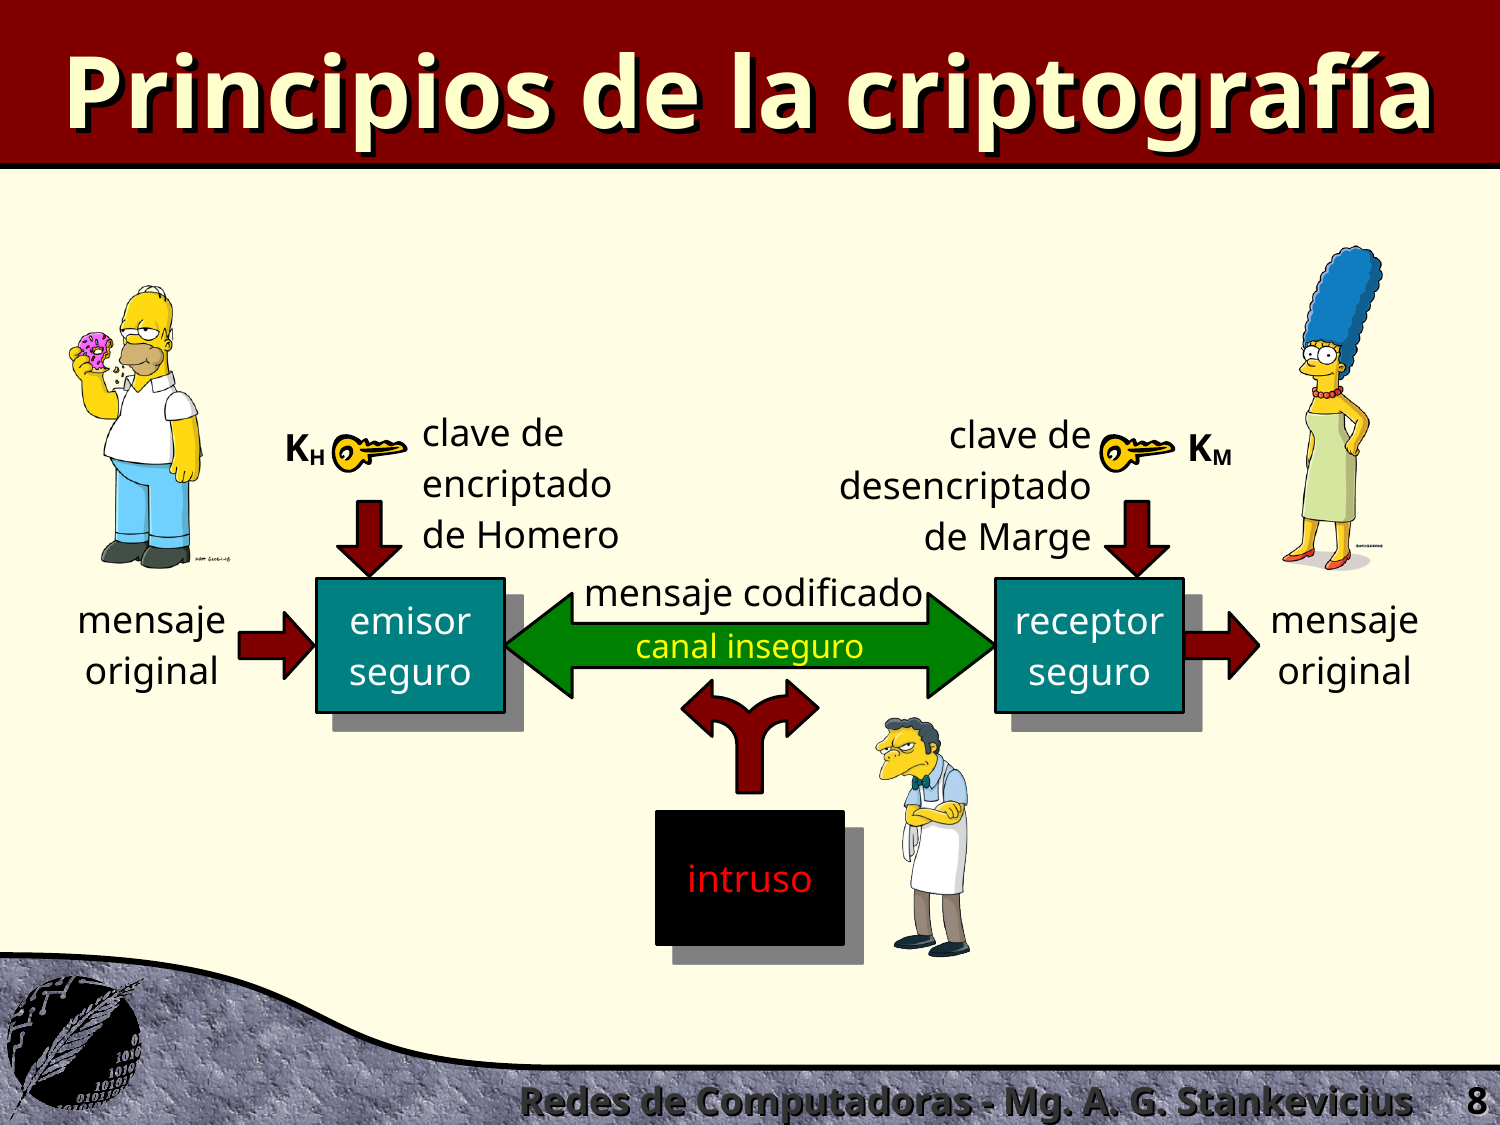

# Principios de la criptografía
clave de
encriptado
de Homero
KH
clave de
desencriptado
de Marge
KM
mensaje codificado
emisor
seguro
emisor
seguro
receptor
seguro
mensaje
original
mensaje
original
canal inseguro
intruso
8